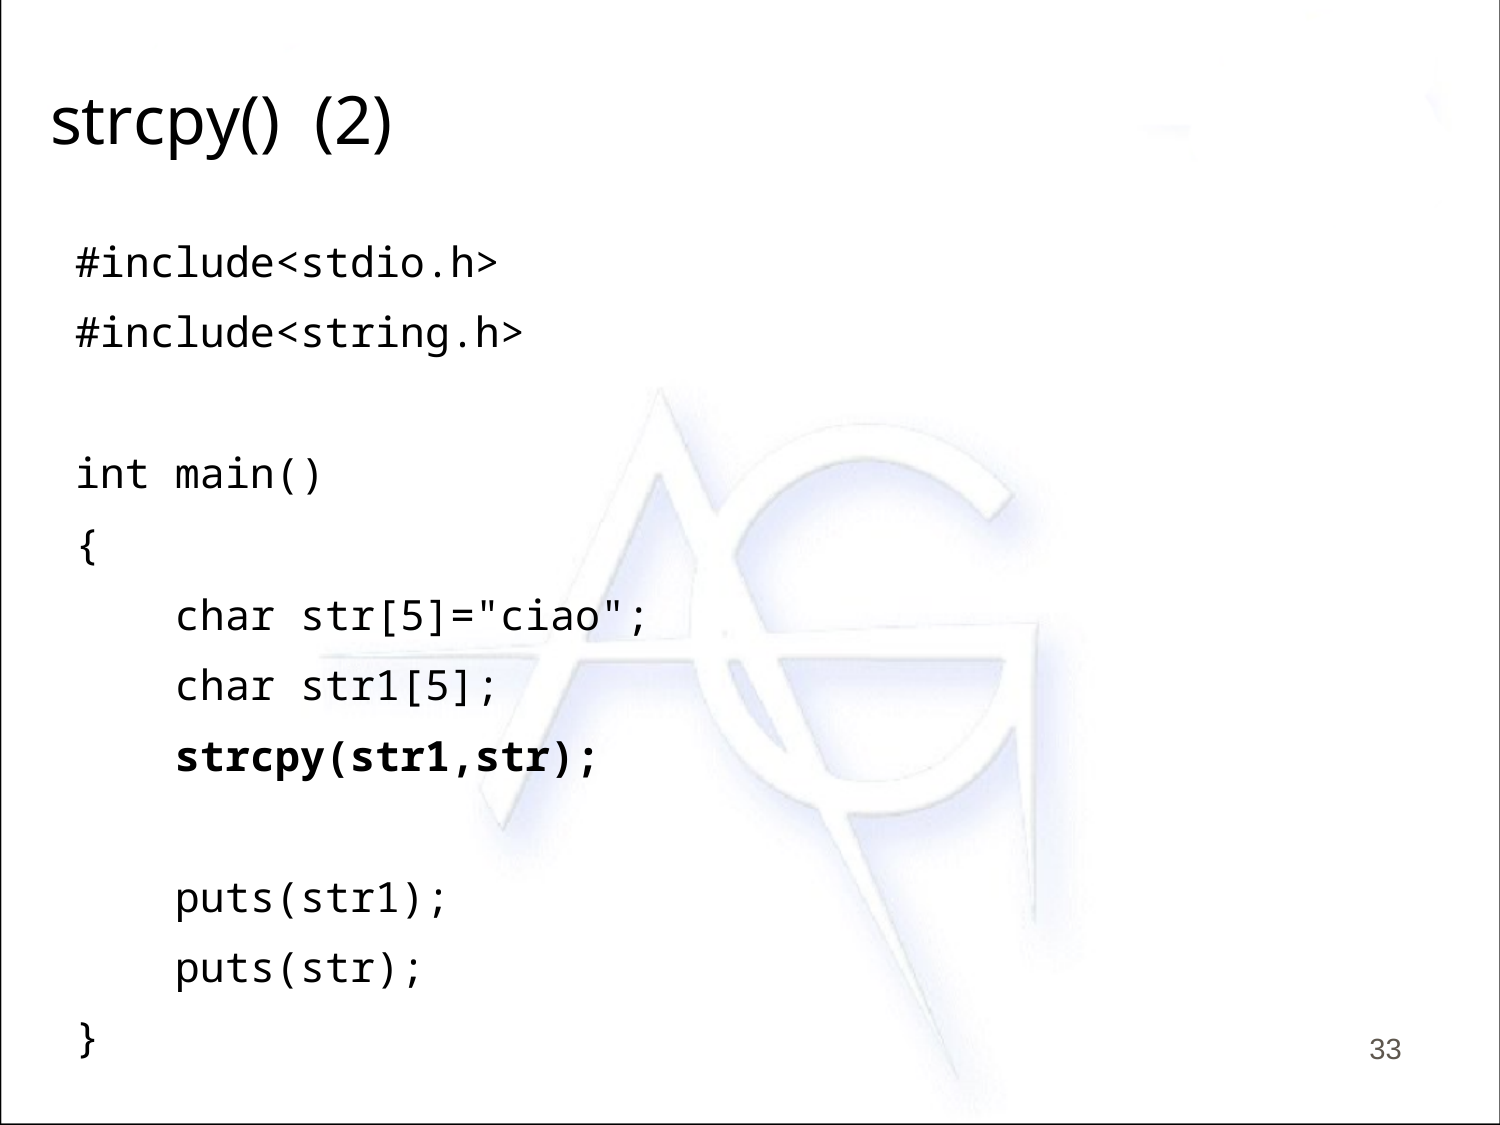

# strcpy() (2)
#include<stdio.h>
#include<string.h>
int main()
{
 char str[5]="ciao";
 char str1[5];
 strcpy(str1,str);
 puts(str1);
 puts(str);
}
33